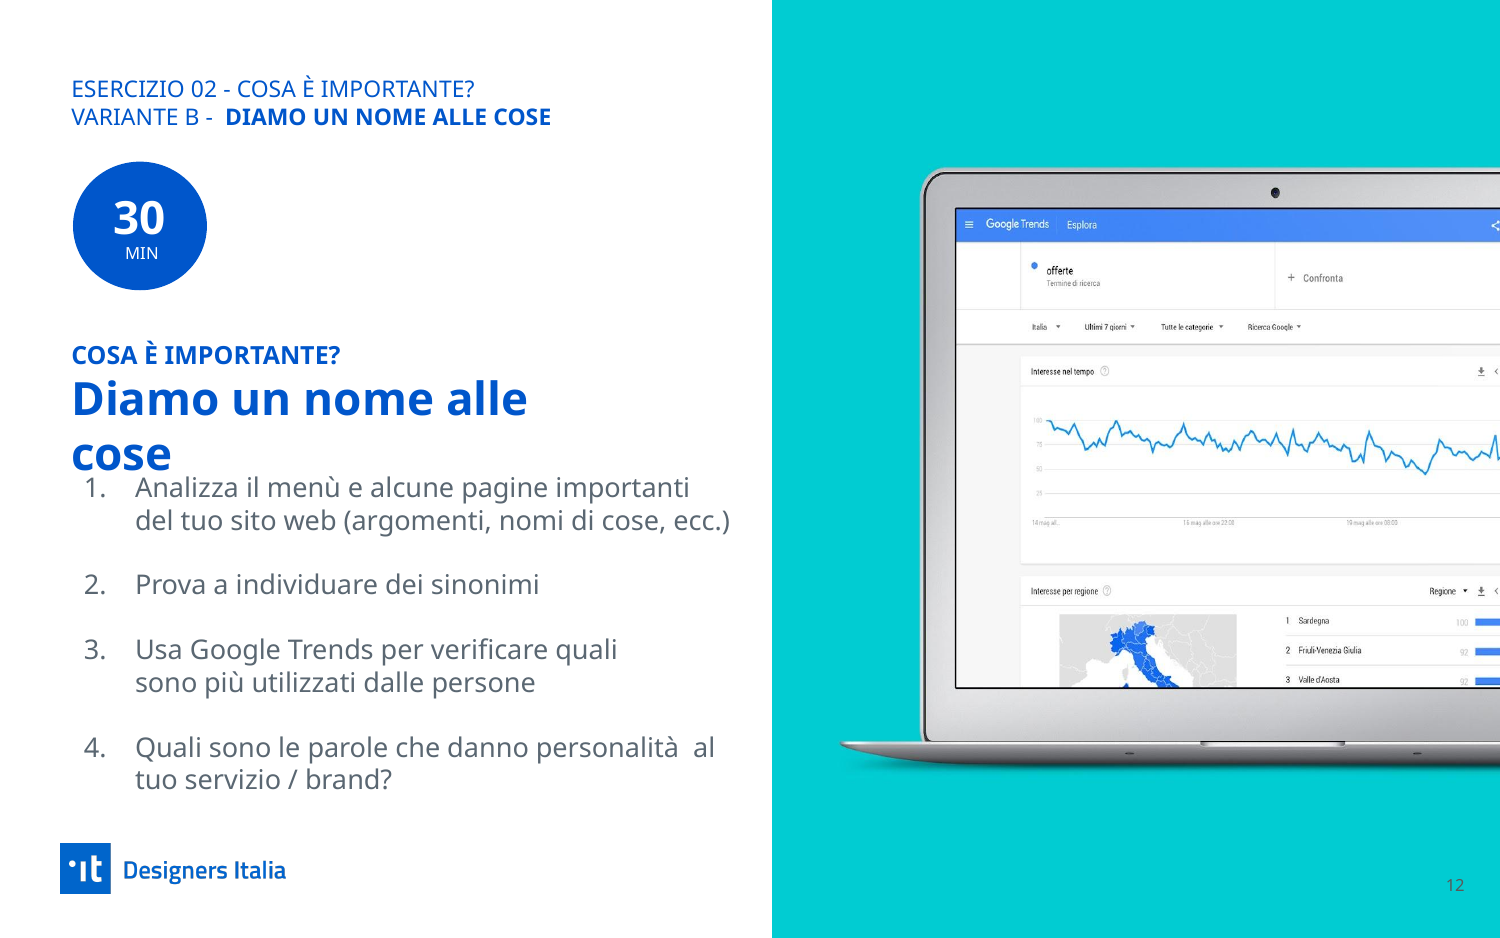

ESERCIZIO 02 - COSA È IMPORTANTE?
VARIANTE B - DIAMO UN NOME ALLE COSE
30
MIN
COSA È IMPORTANTE?
Diamo un nome alle cose
Analizza il menù e alcune pagine importanti
del tuo sito web (argomenti, nomi di cose, ecc.)
Prova a individuare dei sinonimi
Usa Google Trends per verificare quali
sono più utilizzati dalle persone
Quali sono le parole che danno personalità al tuo servizio / brand?